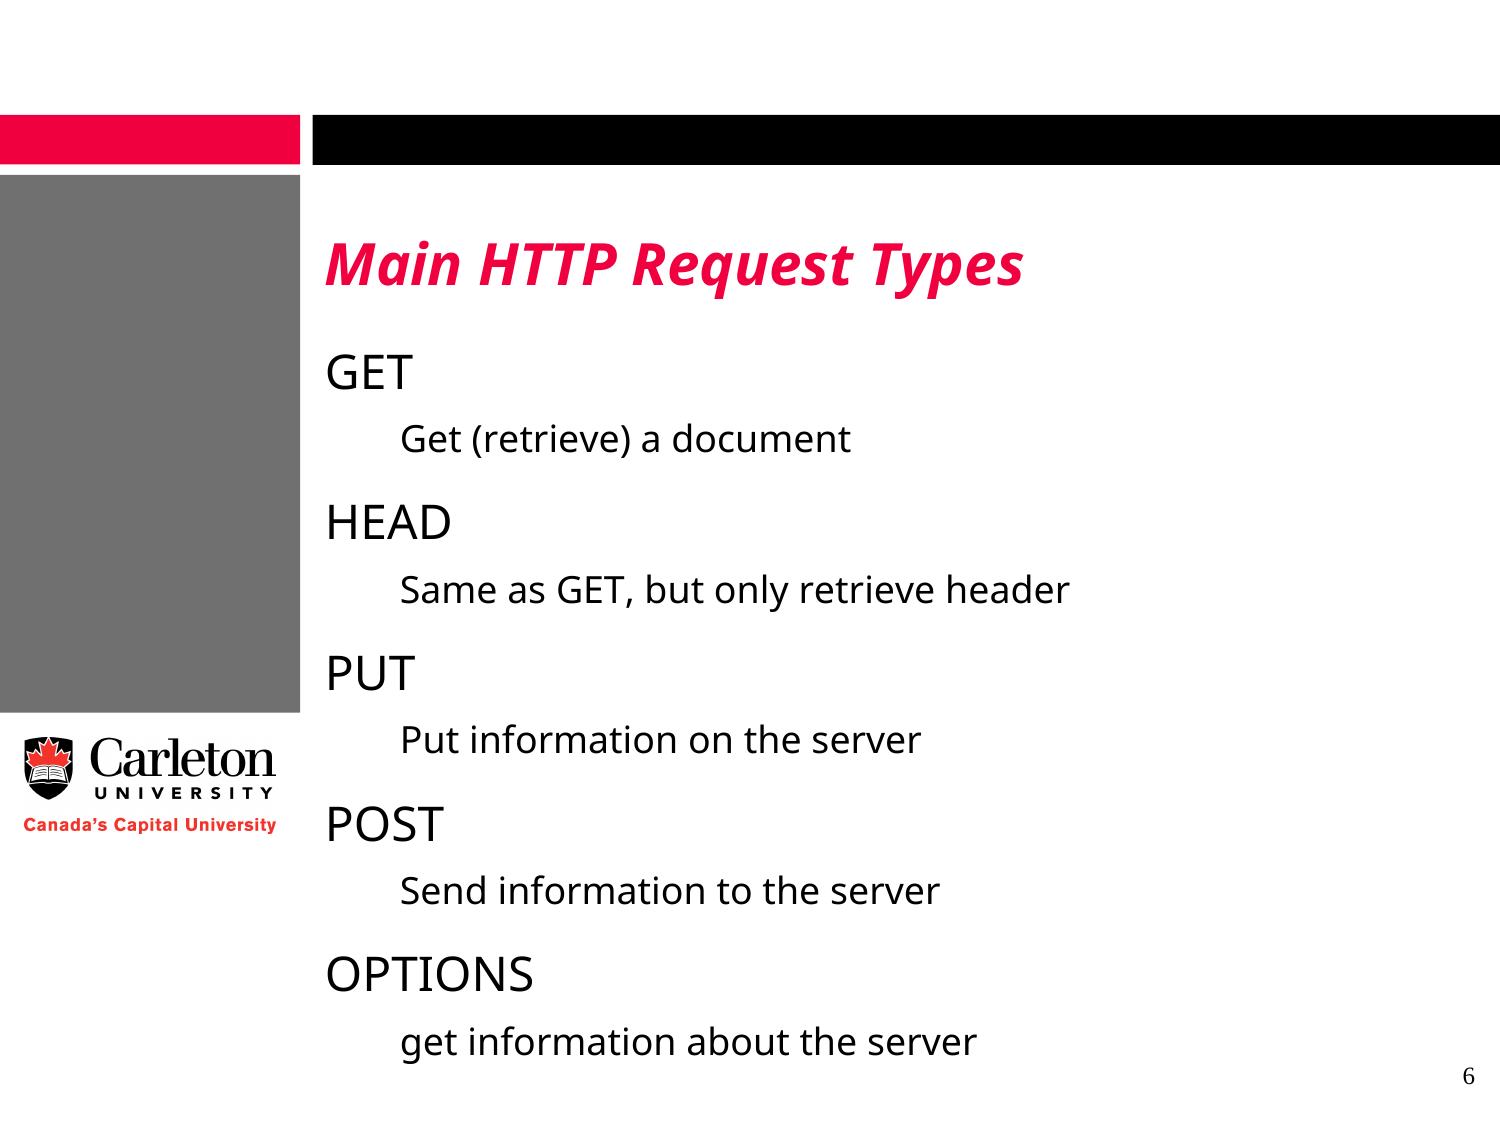

# Main HTTP Request Types
GET
Get (retrieve) a document
HEAD
Same as GET, but only retrieve header
PUT
Put information on the server
POST
Send information to the server
OPTIONS
get information about the server
6